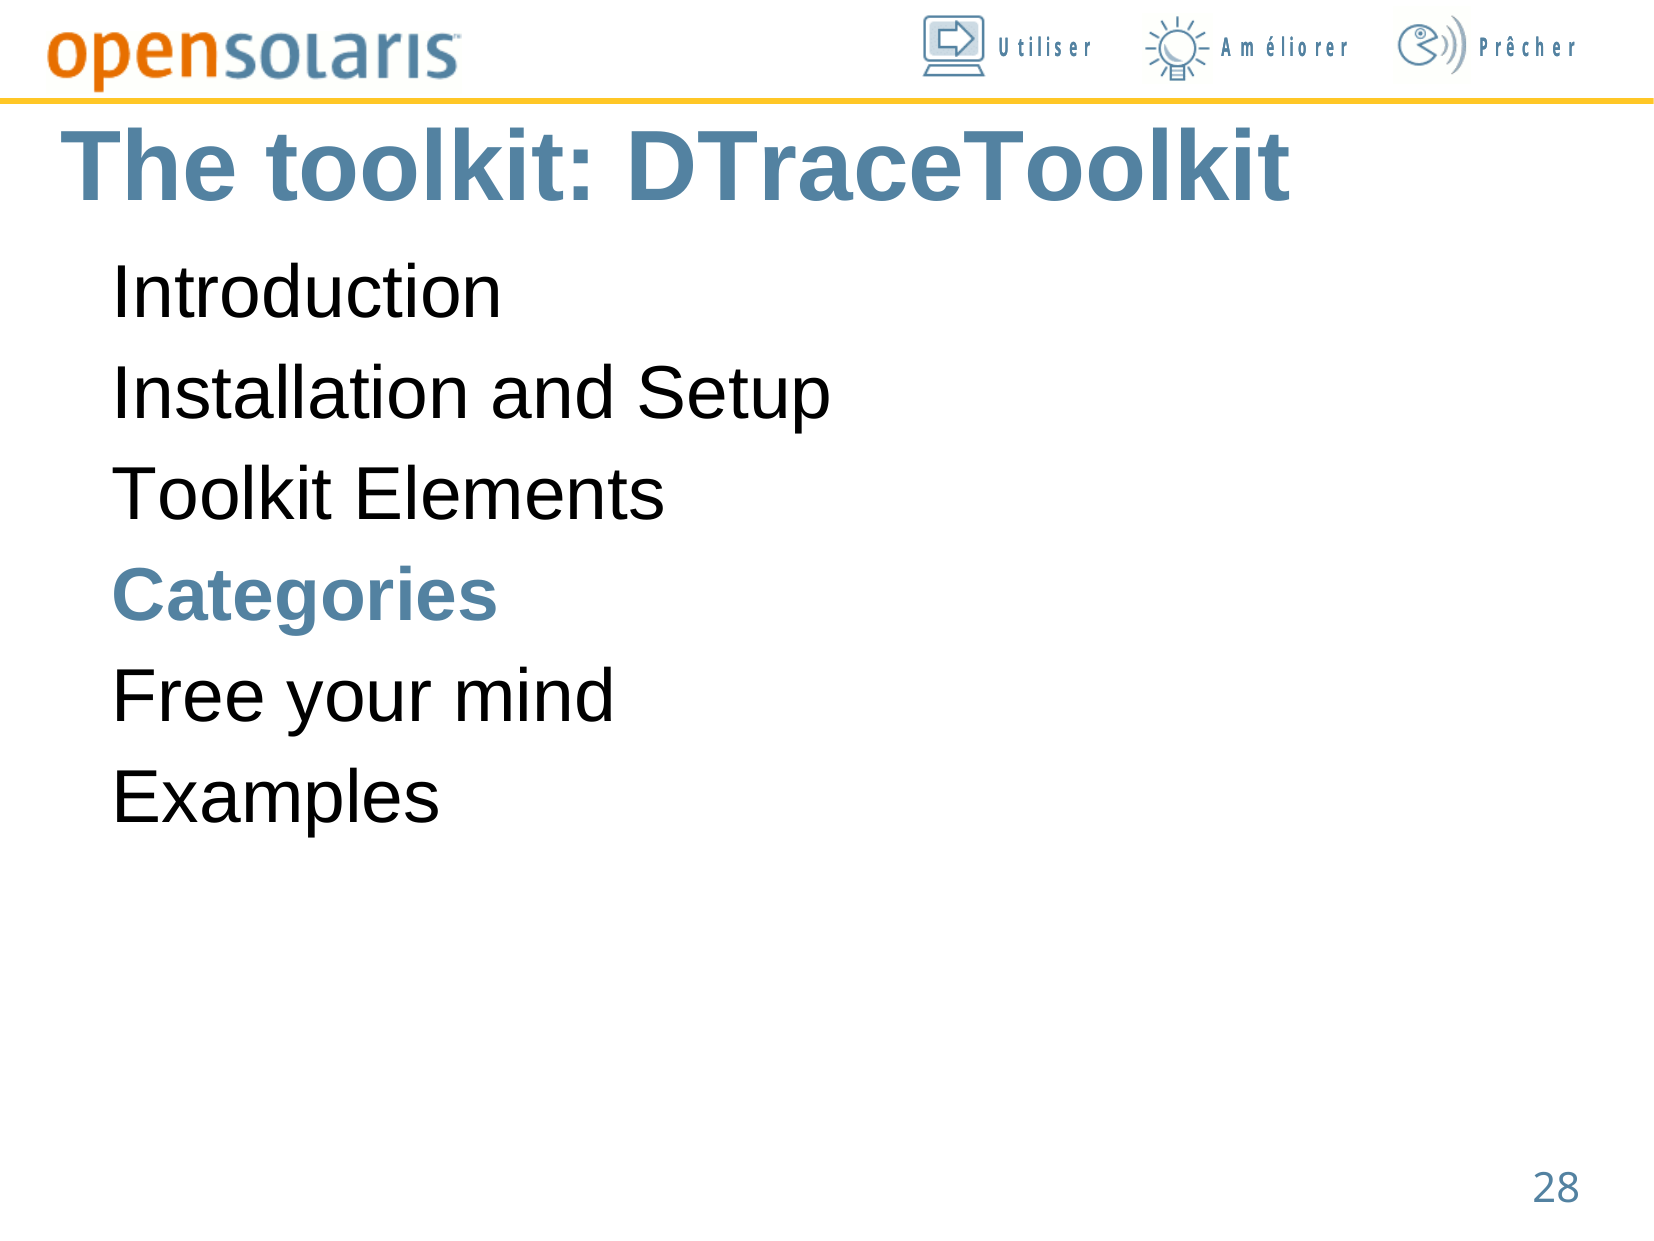

# The toolkit: DTraceToolkit
Introduction
Installation and Setup
Toolkit Elements
Categories
Free your mind
Examples